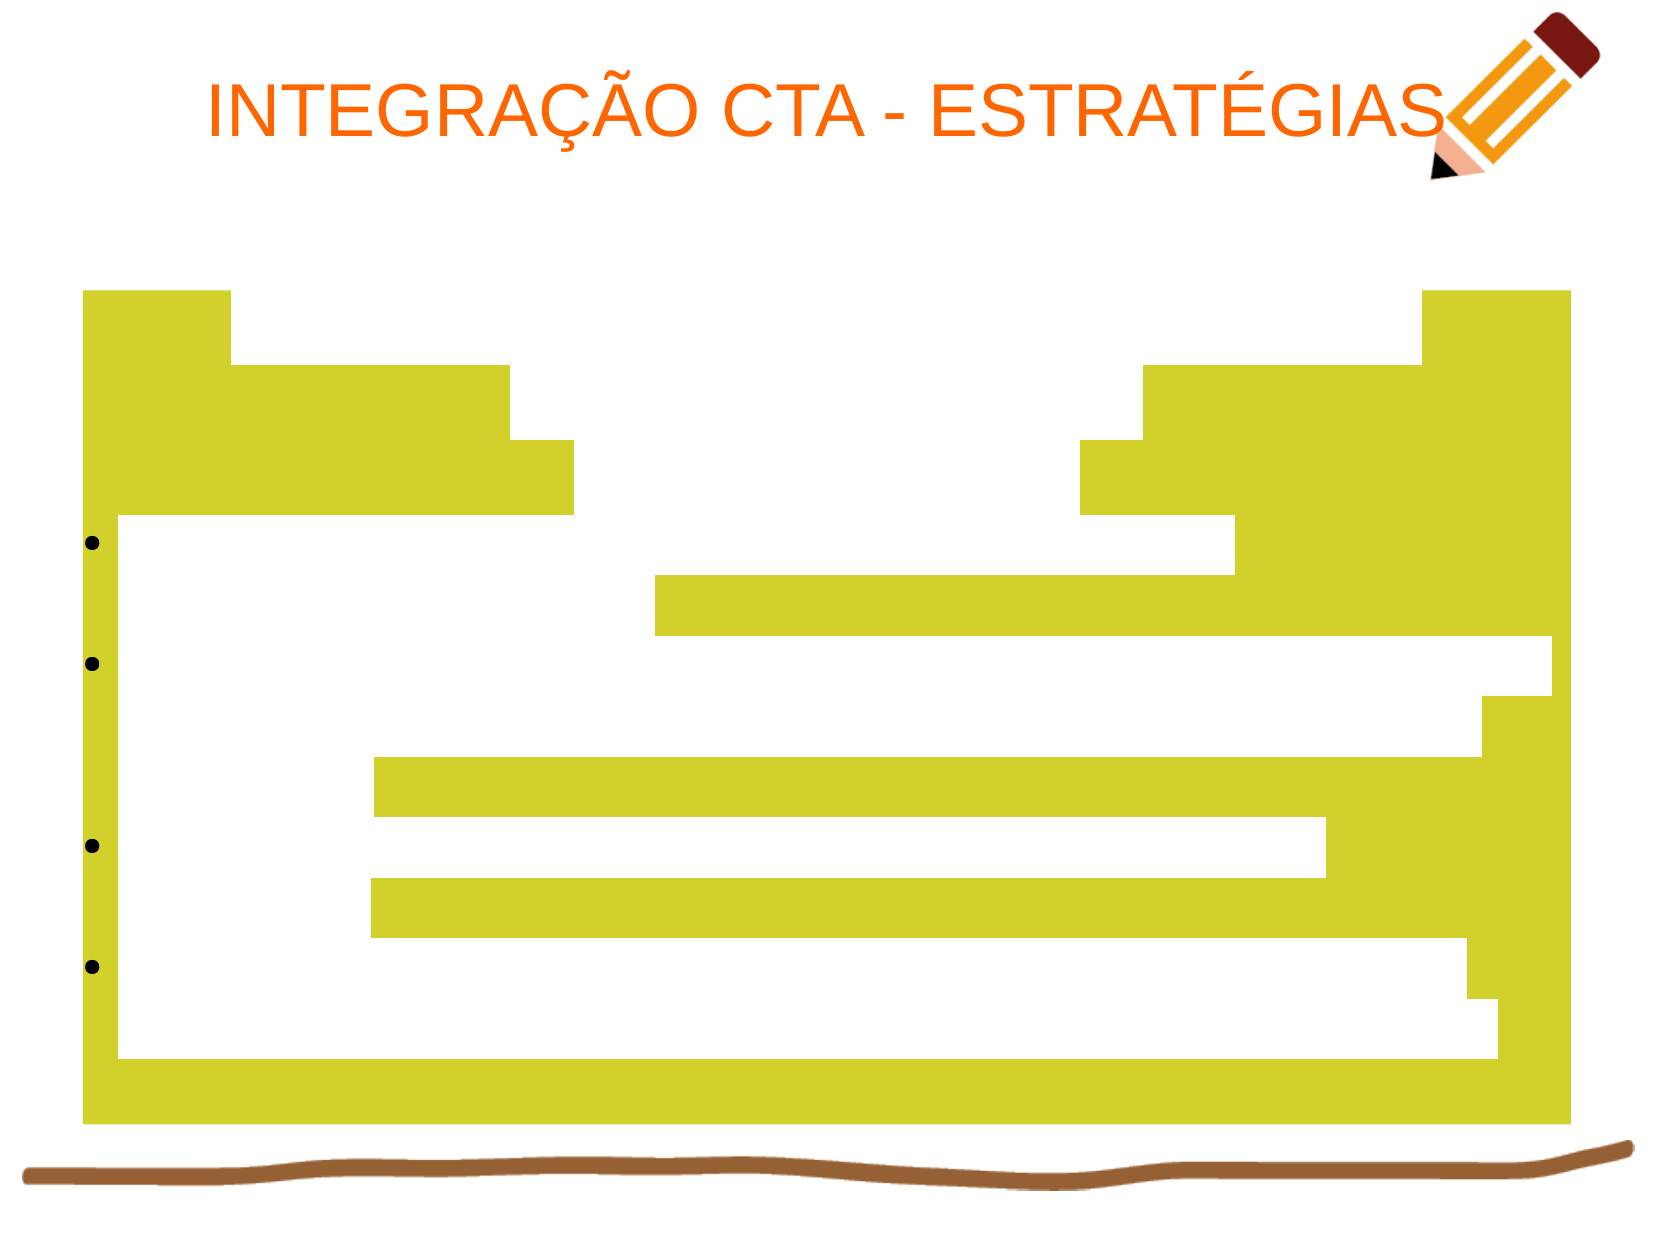

# INTEGRAÇÃO CTA - ESTRATÉGIAS
CONTROLE BASEADO EM TRÁFEGO FACILITADO - CBTF
"ONDA VERDE"
Melhoria ao modelo CBCL, possui todas as características deste
Para cada semáforo, um de seus sinaleiros, contém um identificador para sinalizar que a rua tem seu tráfego facilitado;
Cada semáforo conhece o estado do semáforo posterior;
Cada semáforo notifica o próximo semáforo quando congestionado, para sincronização da “onda verde”;